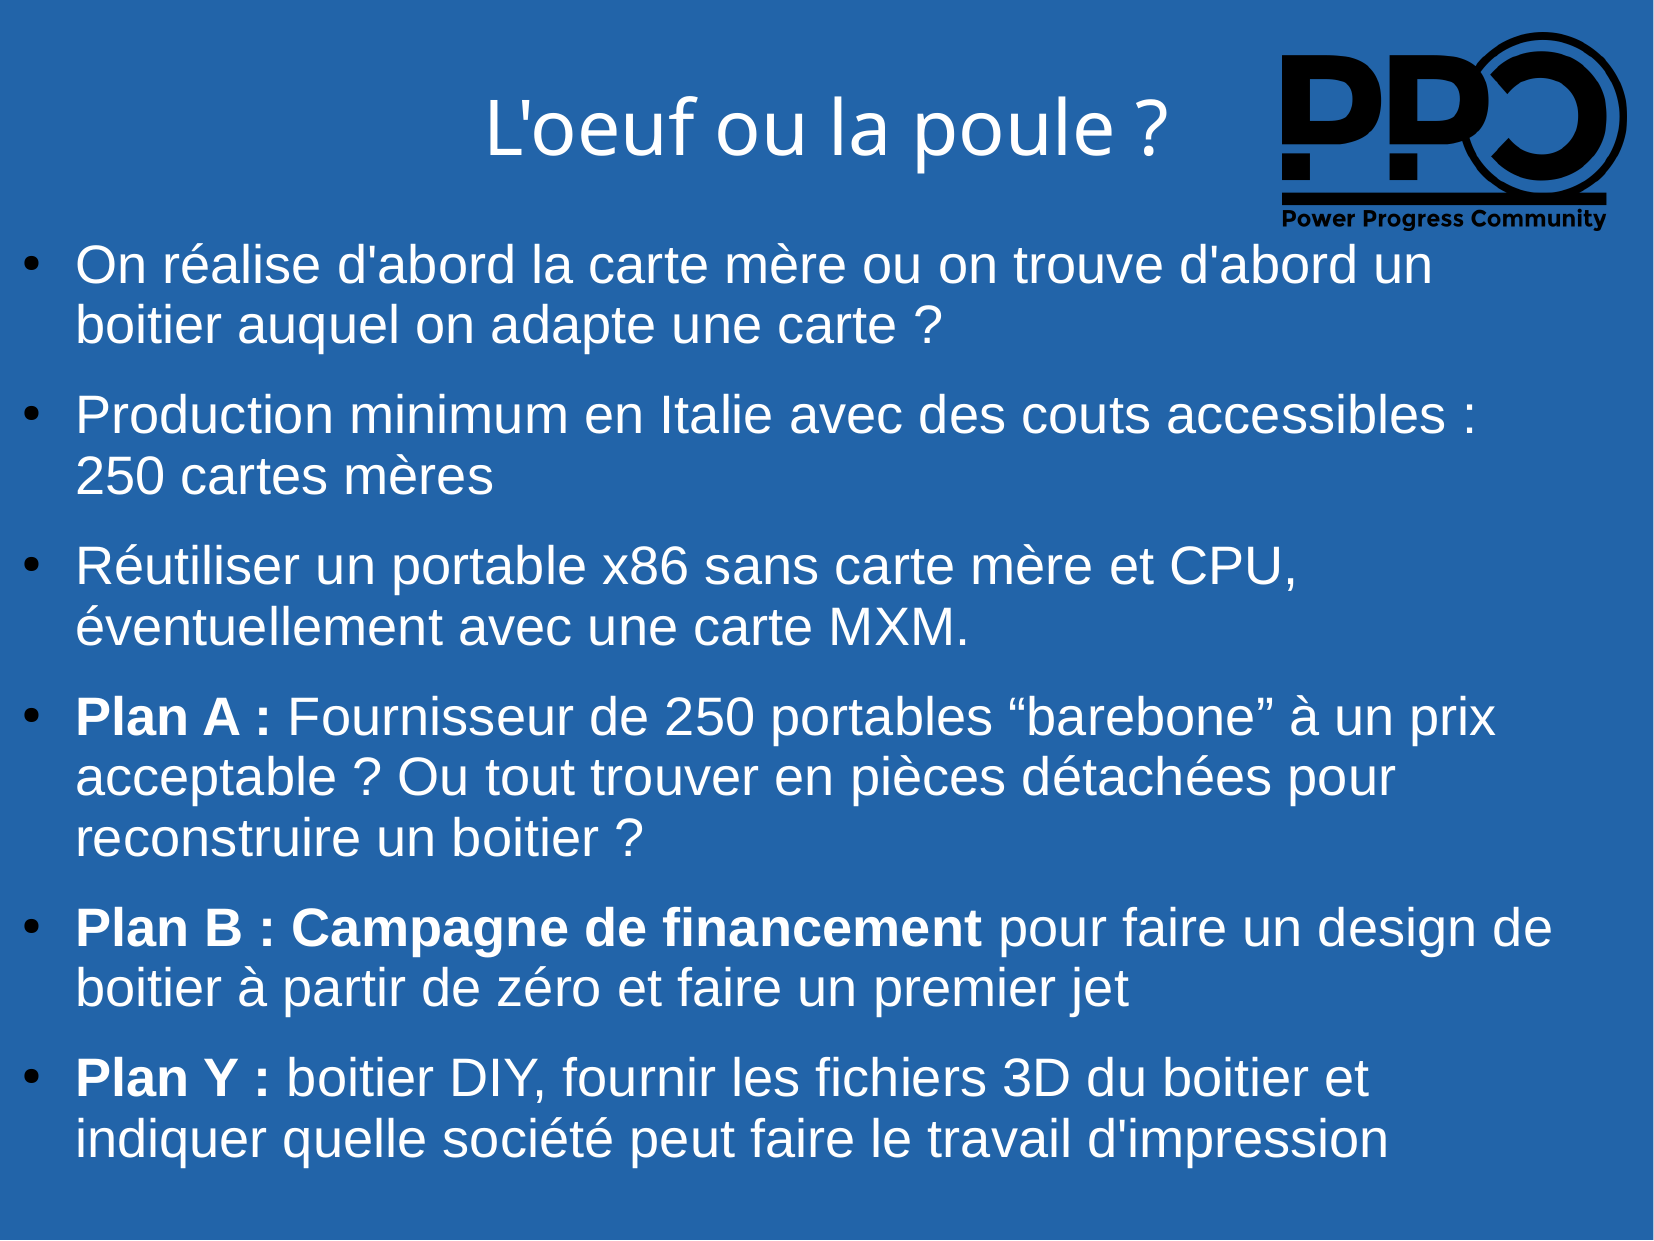

# L'oeuf ou la poule ?
On réalise d'abord la carte mère ou on trouve d'abord un boitier auquel on adapte une carte ?
Production minimum en Italie avec des couts accessibles : 250 cartes mères
Réutiliser un portable x86 sans carte mère et CPU, éventuellement avec une carte MXM.
Plan A : Fournisseur de 250 portables “barebone” à un prix acceptable ? Ou tout trouver en pièces détachées pour reconstruire un boitier ?
Plan B : Campagne de financement pour faire un design de boitier à partir de zéro et faire un premier jet
Plan Y : boitier DIY, fournir les fichiers 3D du boitier et indiquer quelle société peut faire le travail d'impression